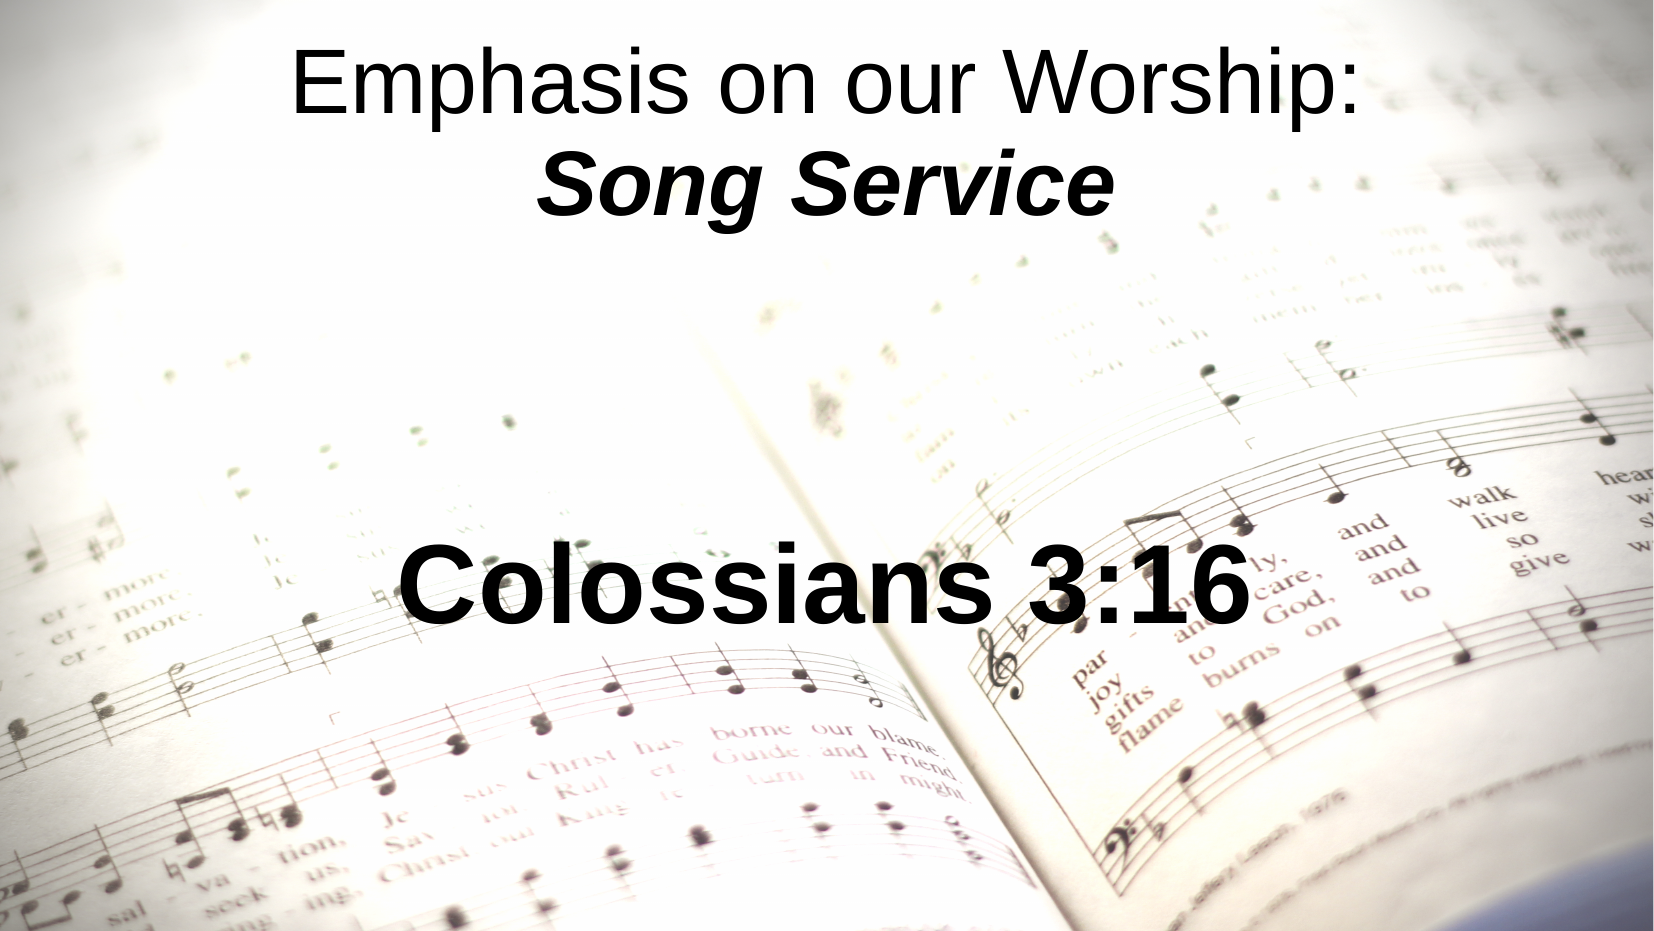

# Emphasis on our Worship: Song Service
Colossians 3:16